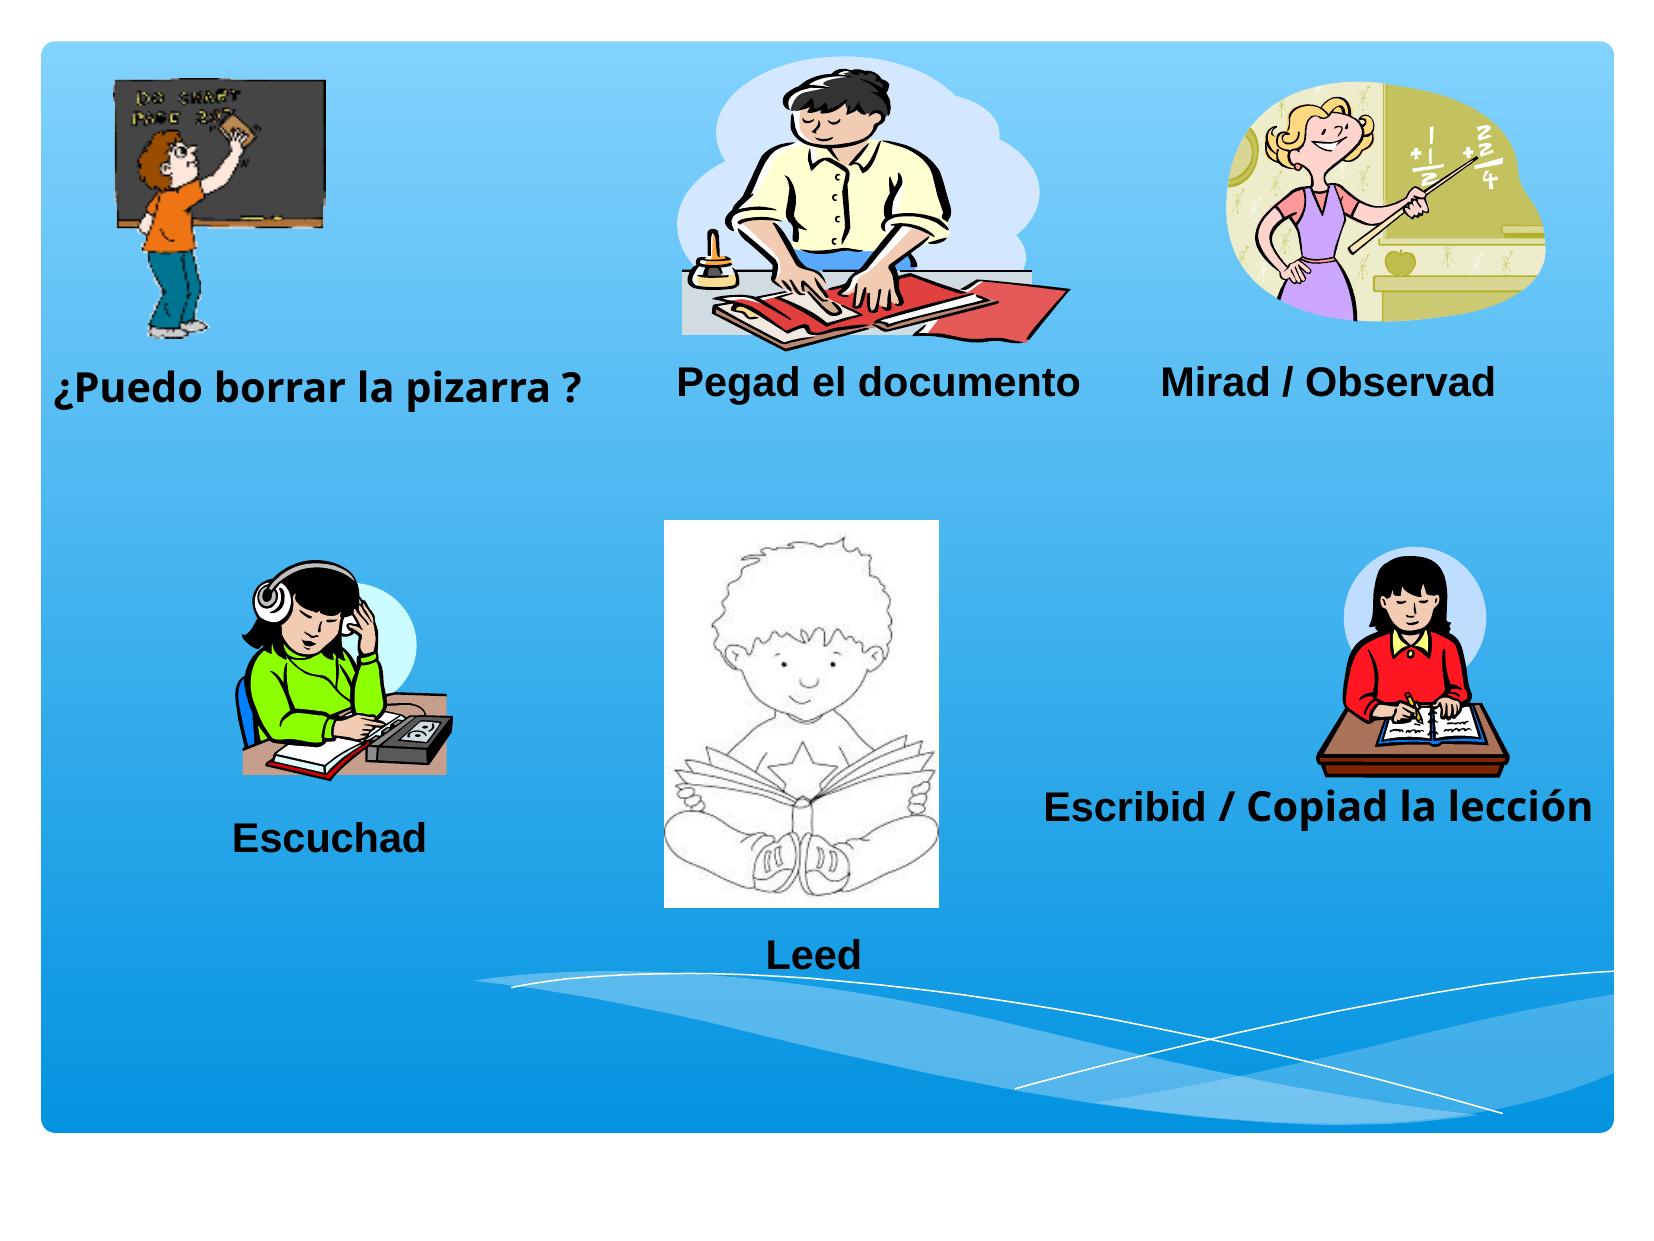

¿Puedo borrar la pizarra ?
Pegad el documento
Mirad / Observad
Escribid / Copiad la lección
	Escuchad
Leed